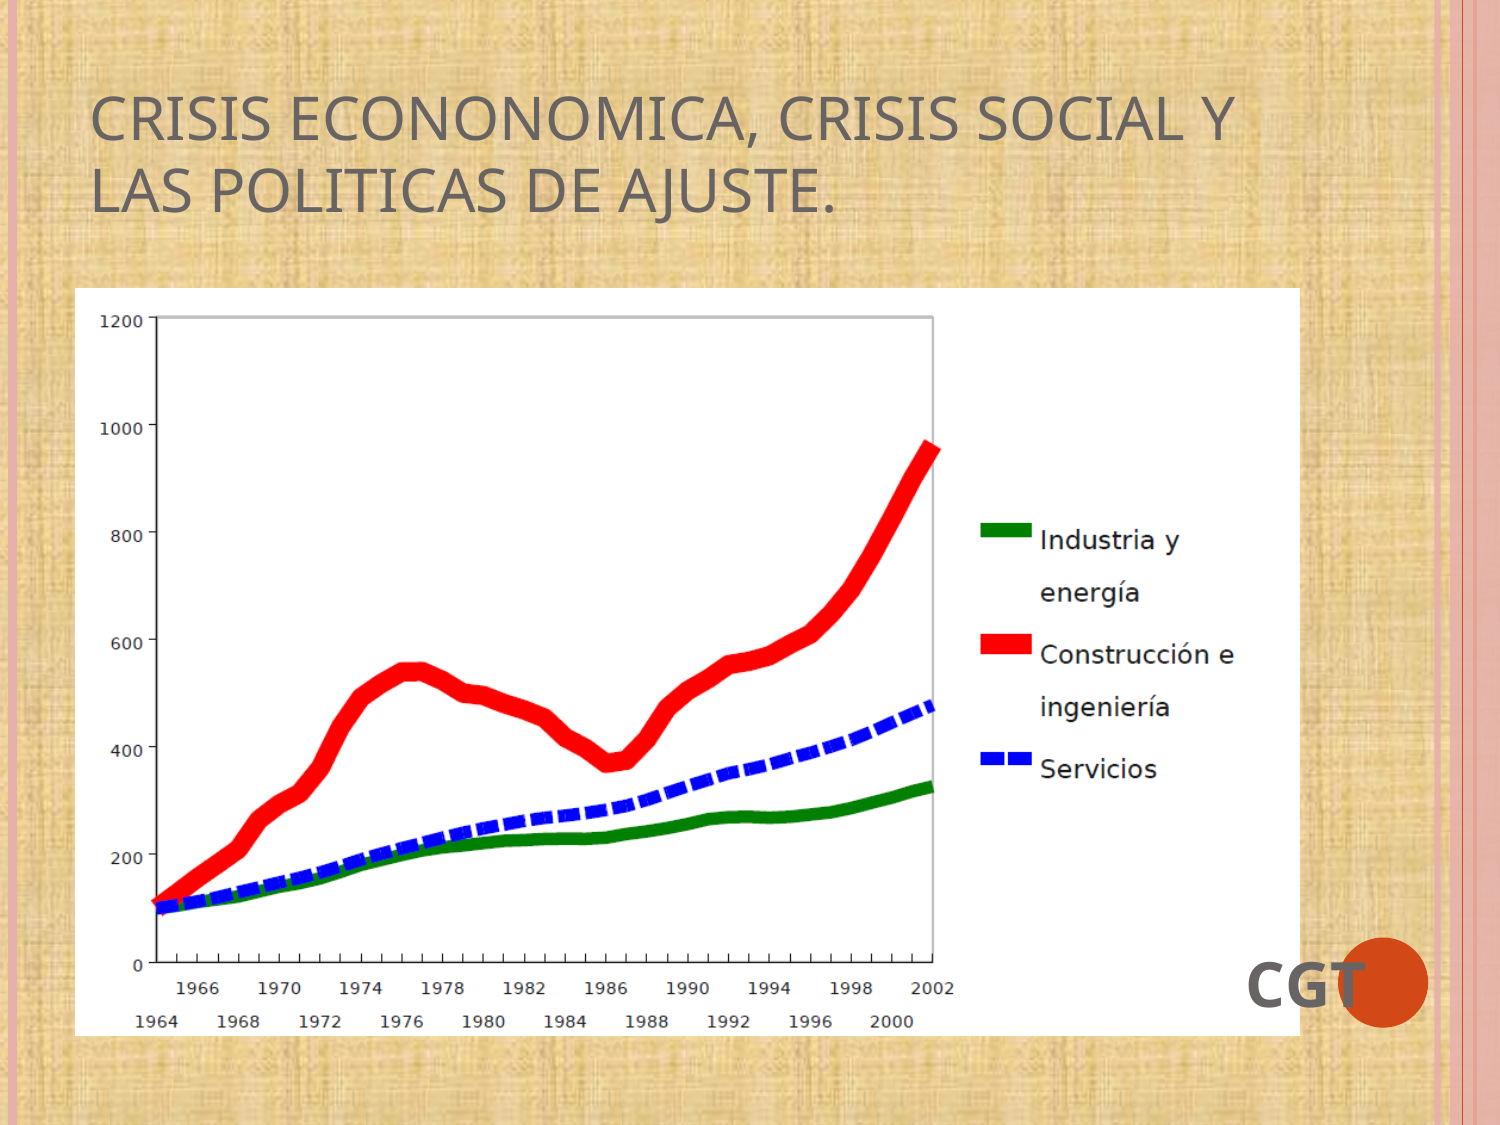

# CRISIS ECONONOMICA, CRISIS SOCIAL Y LAS POLITICAS DE AJUSTE.
CGT